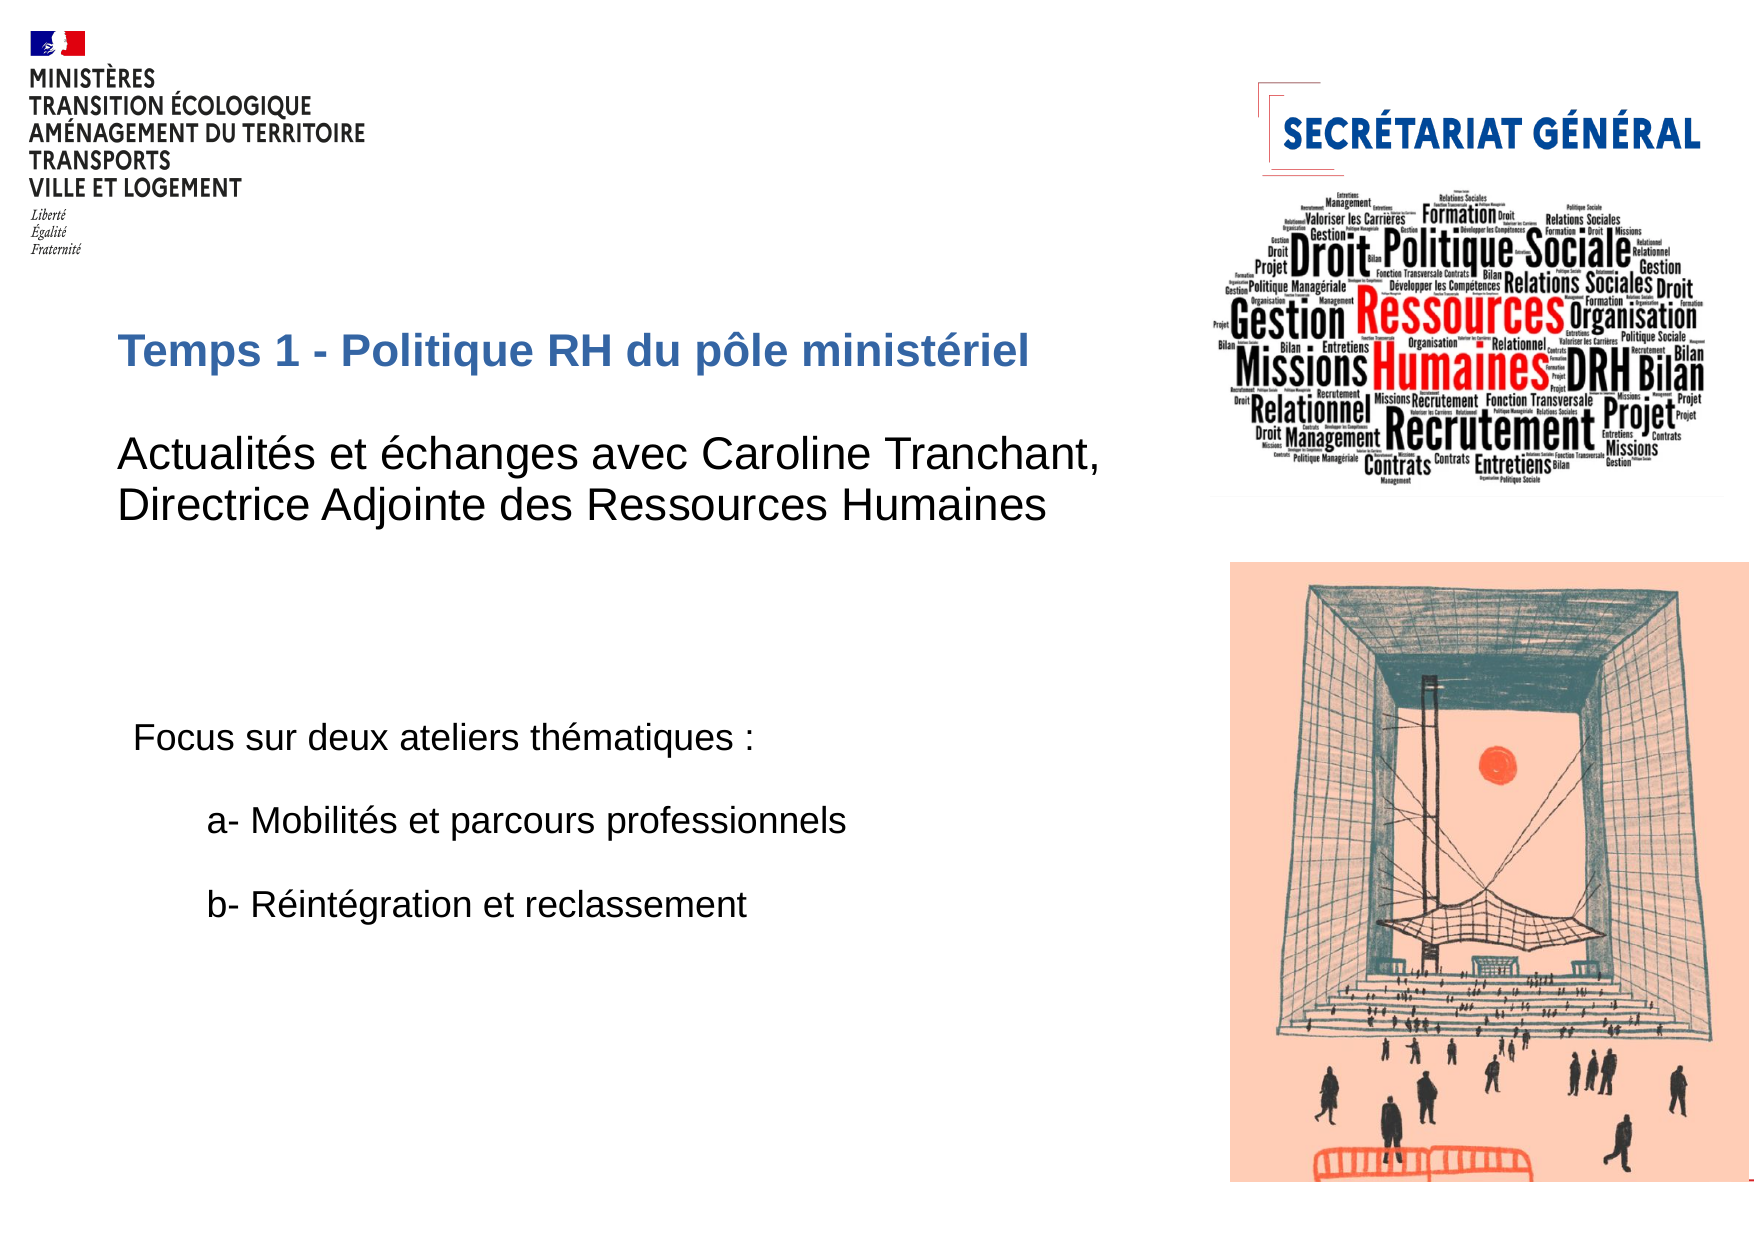

Temps 1 - Politique RH du pôle ministériel
Actualités et échanges avec Caroline Tranchant,
Directrice Adjointe des Ressources Humaines
Focus sur deux ateliers thématiques :
	a- Mobilités et parcours professionnels
	b- Réintégration et reclassement